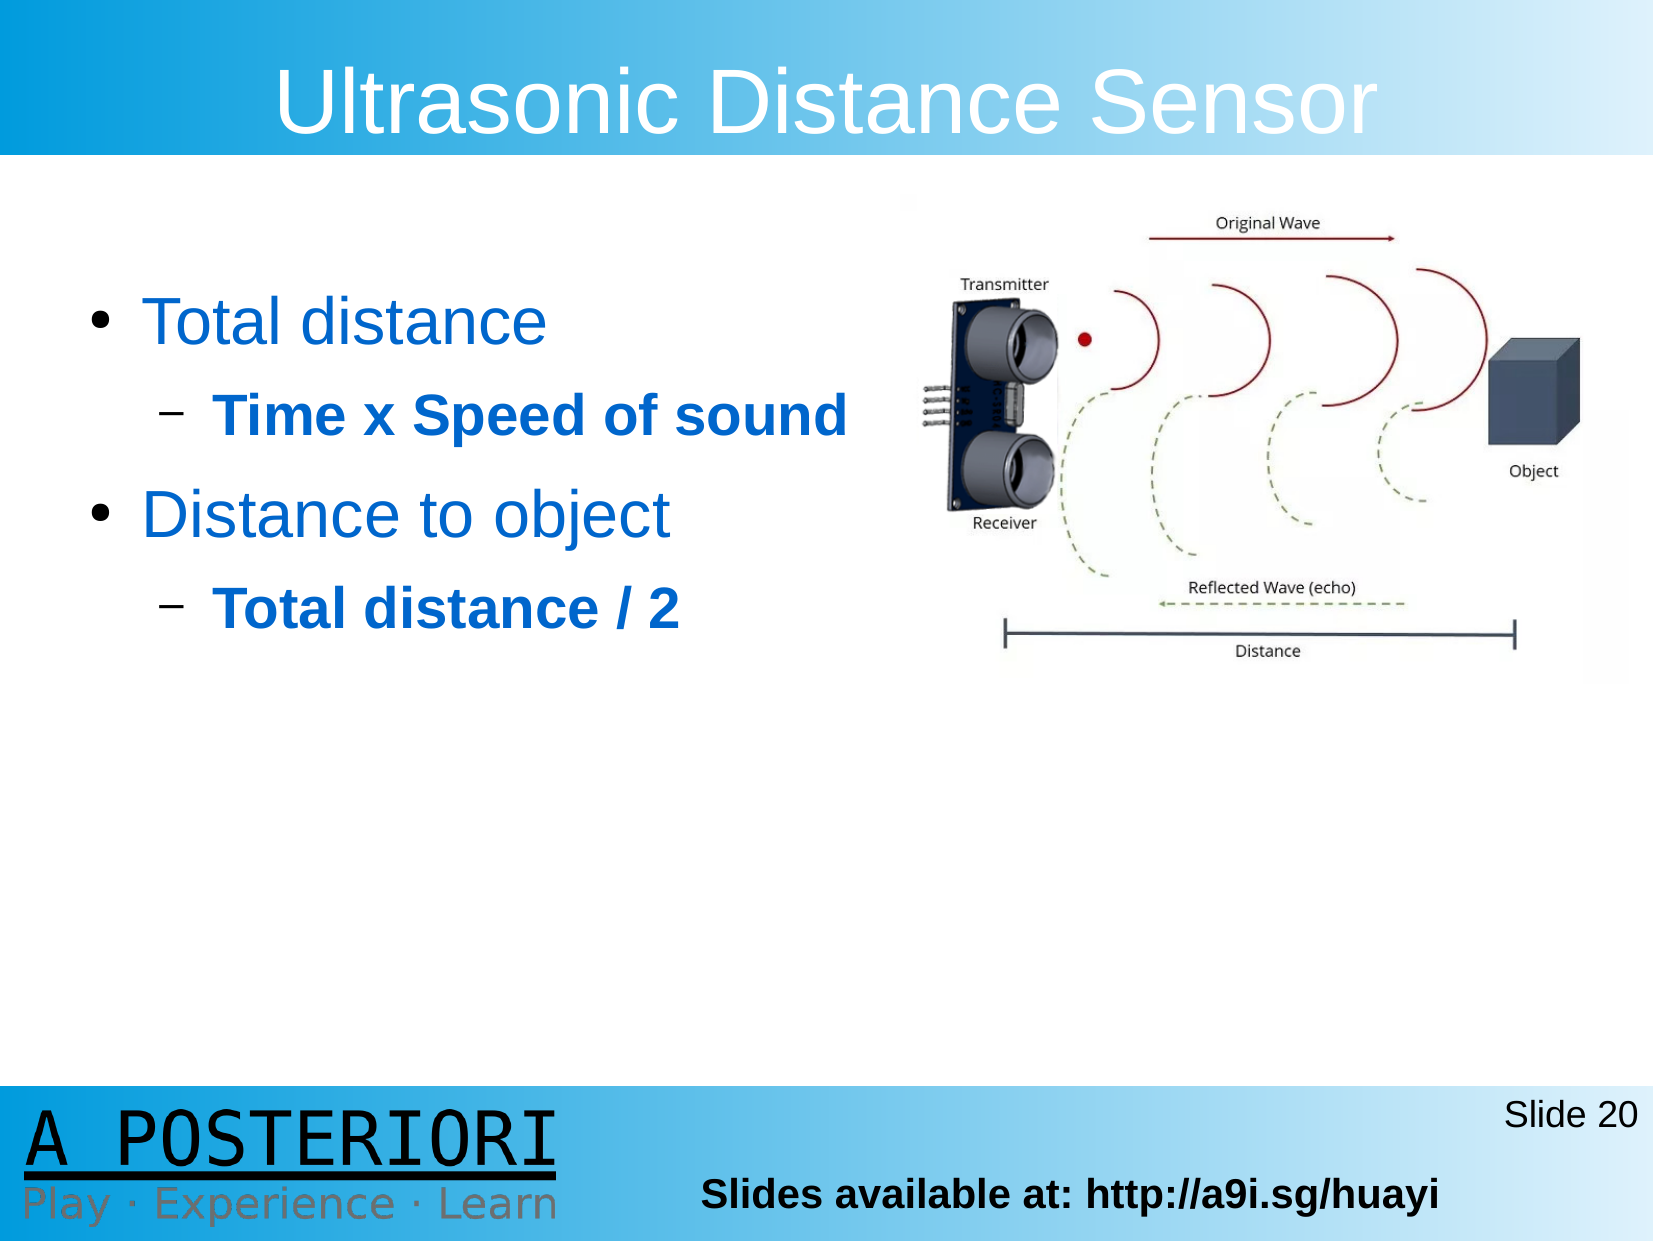

# Ultrasonic Distance Sensor
Total distance
Time x Speed of sound
Distance to object
Total distance / 2